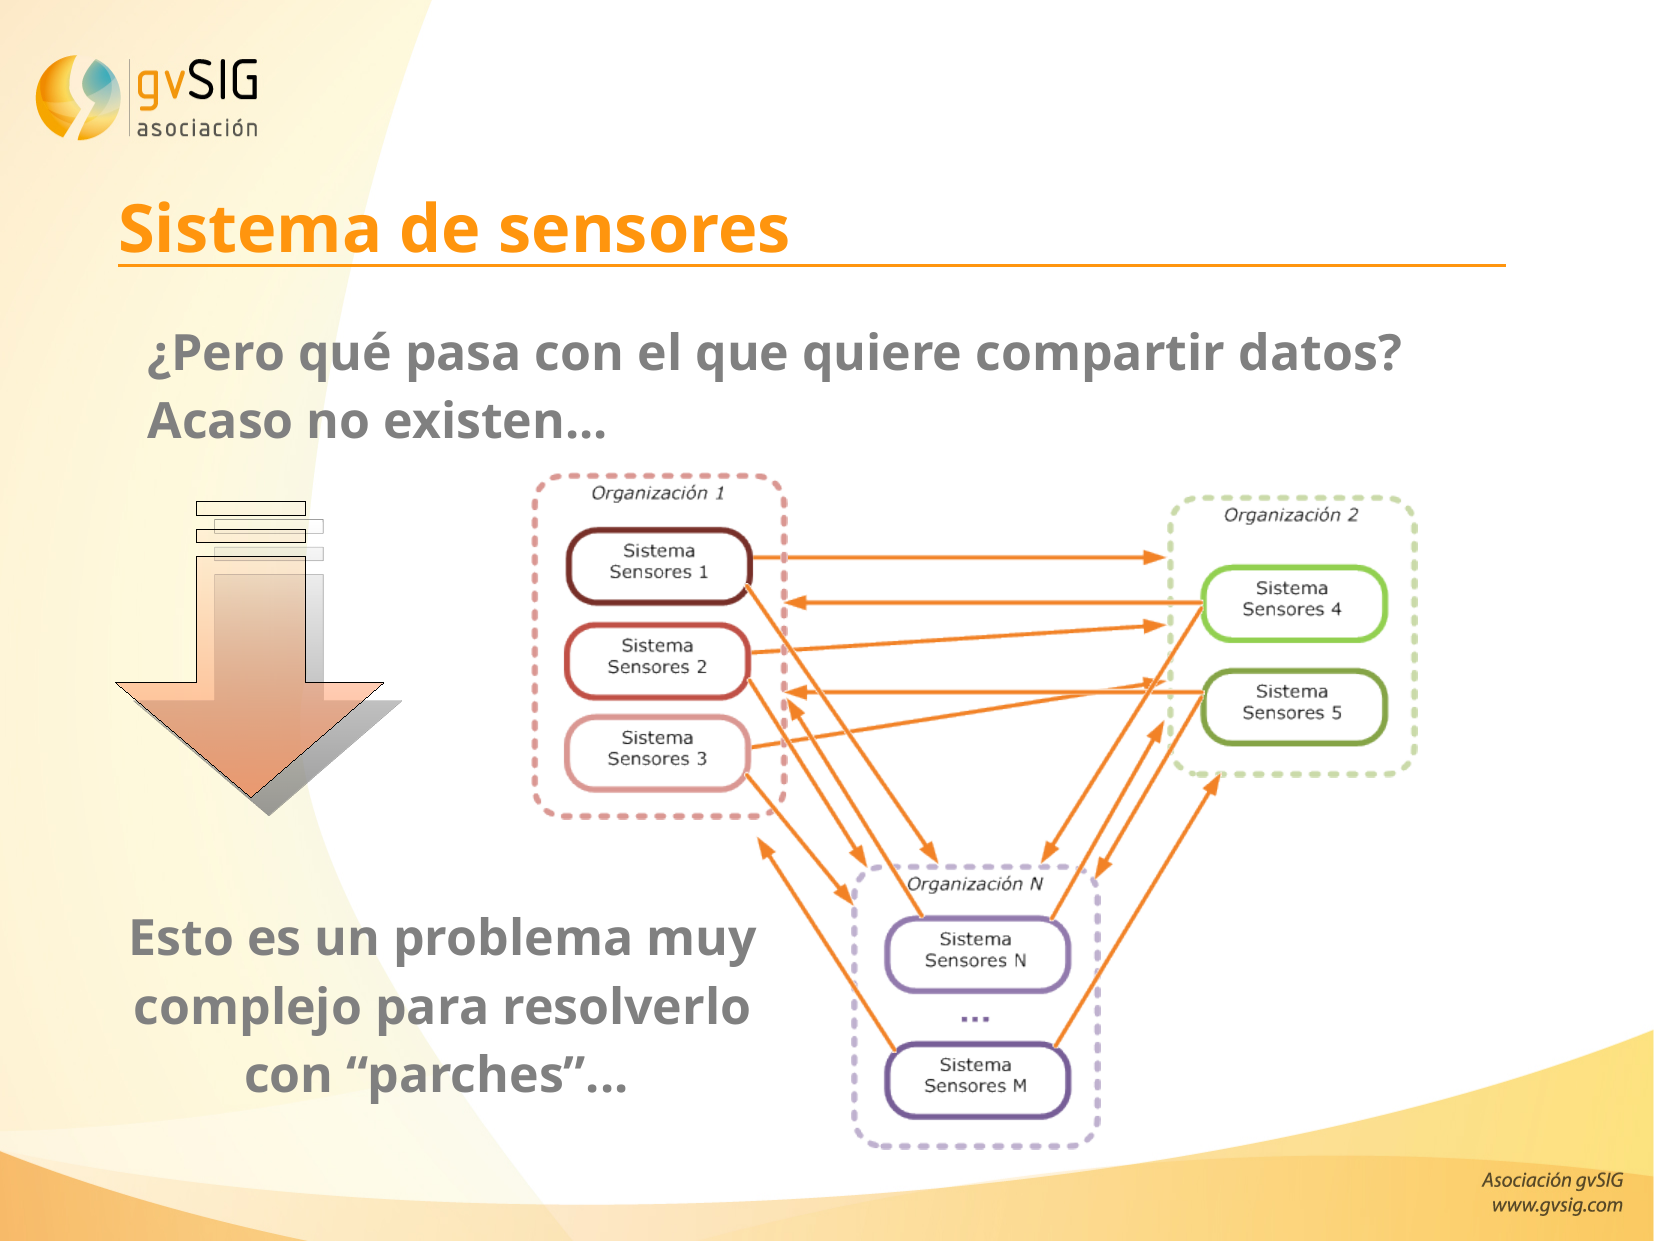

# Sistema de sensores
¿Pero qué pasa con el que quiere compartir datos? Acaso no existen...
Esto es un problema muy complejo para resolverlo con “parches”...